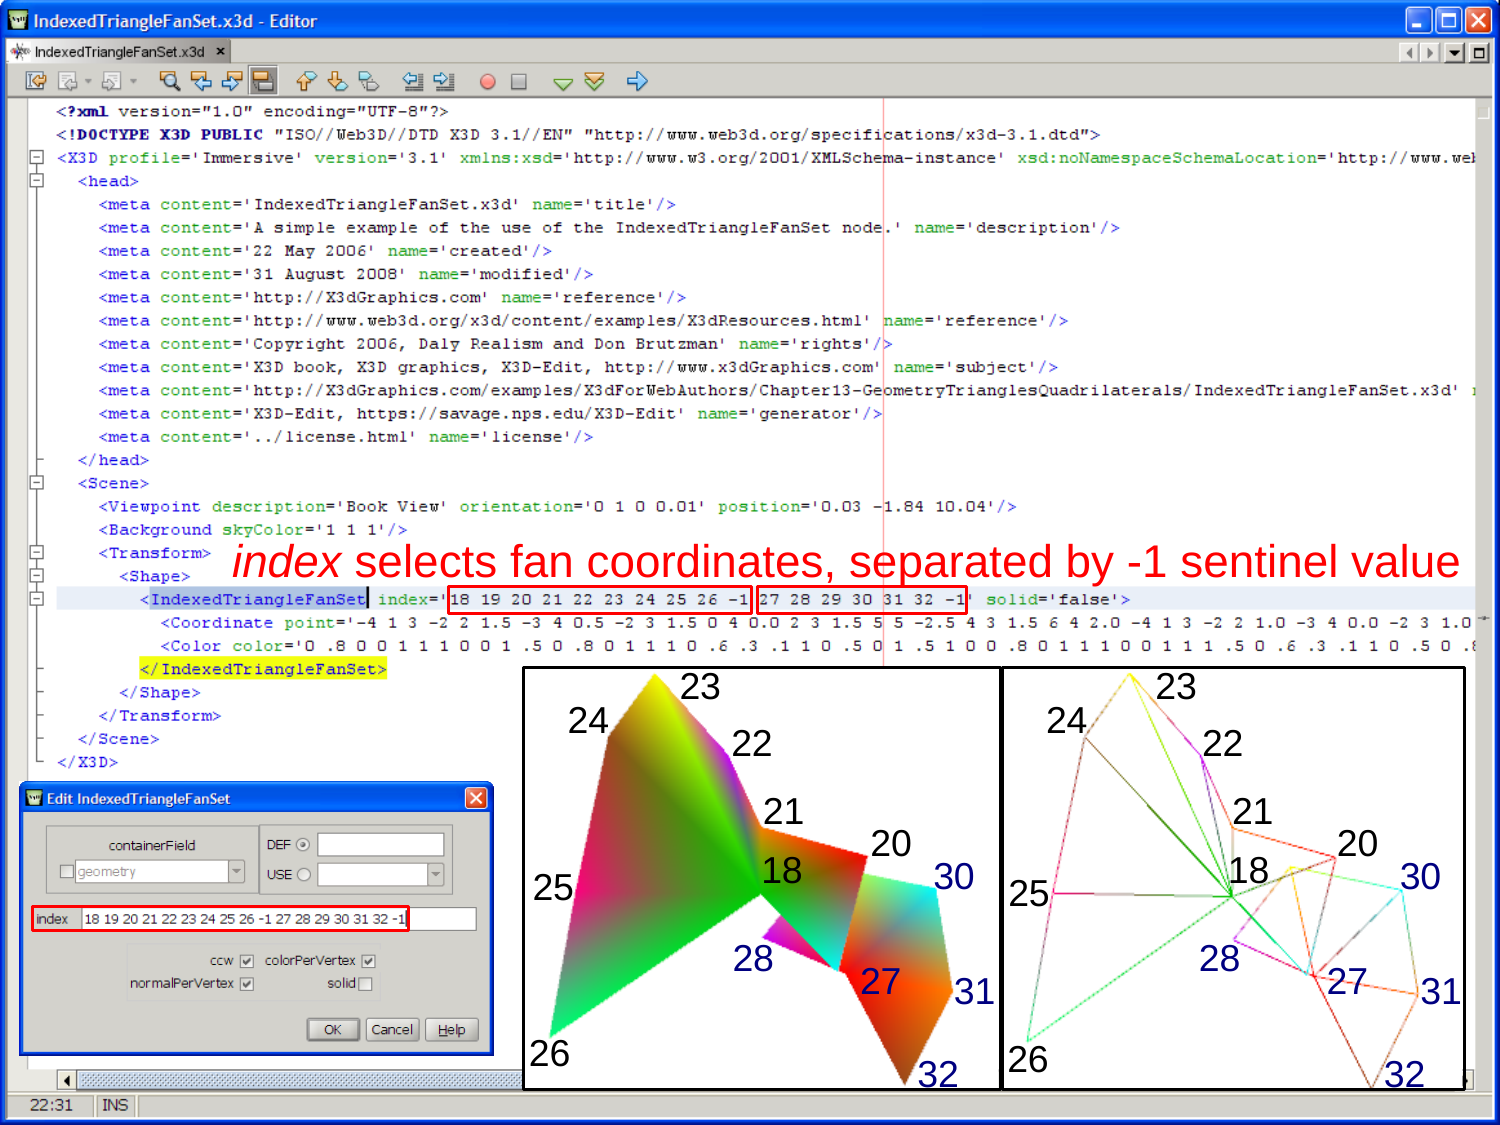

# IndexedTriangleFanSet node X3D-Edit
index selects fan coordinates, separated by -1 sentinel value
23
24
22
21
20
18
30
25
28
27
31
26
32
23
24
22
21
20
18
30
25
28
27
31
26
32